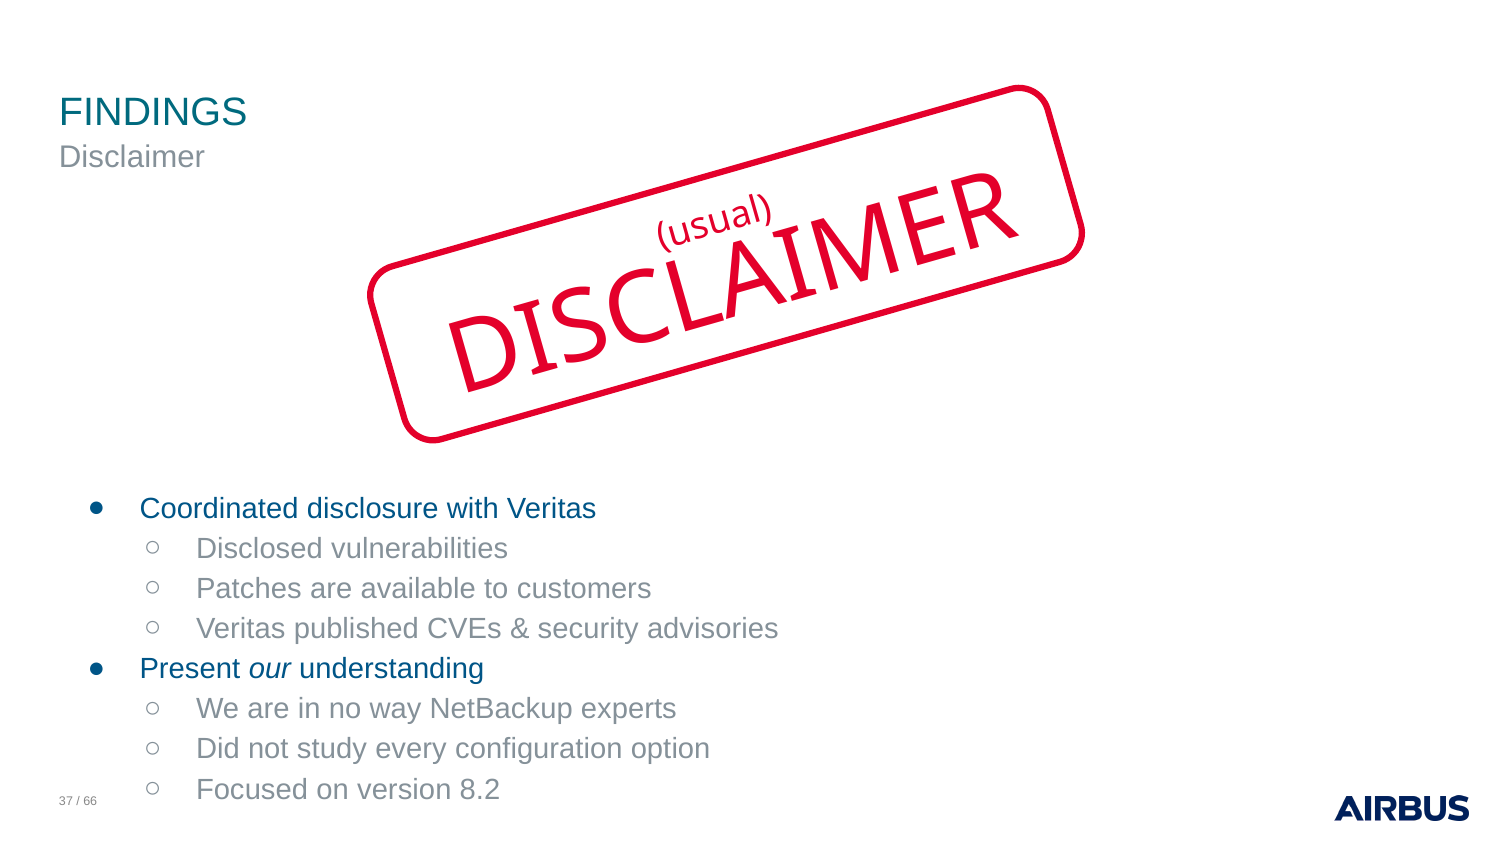

# FINDINGS Disclaimer
(usual)
DISCLAIMER
Coordinated disclosure with Veritas
Disclosed vulnerabilities
Patches are available to customers
Veritas published CVEs & security advisories
Present our understanding
We are in no way NetBackup experts
Did not study every configuration option
Focused on version 8.2